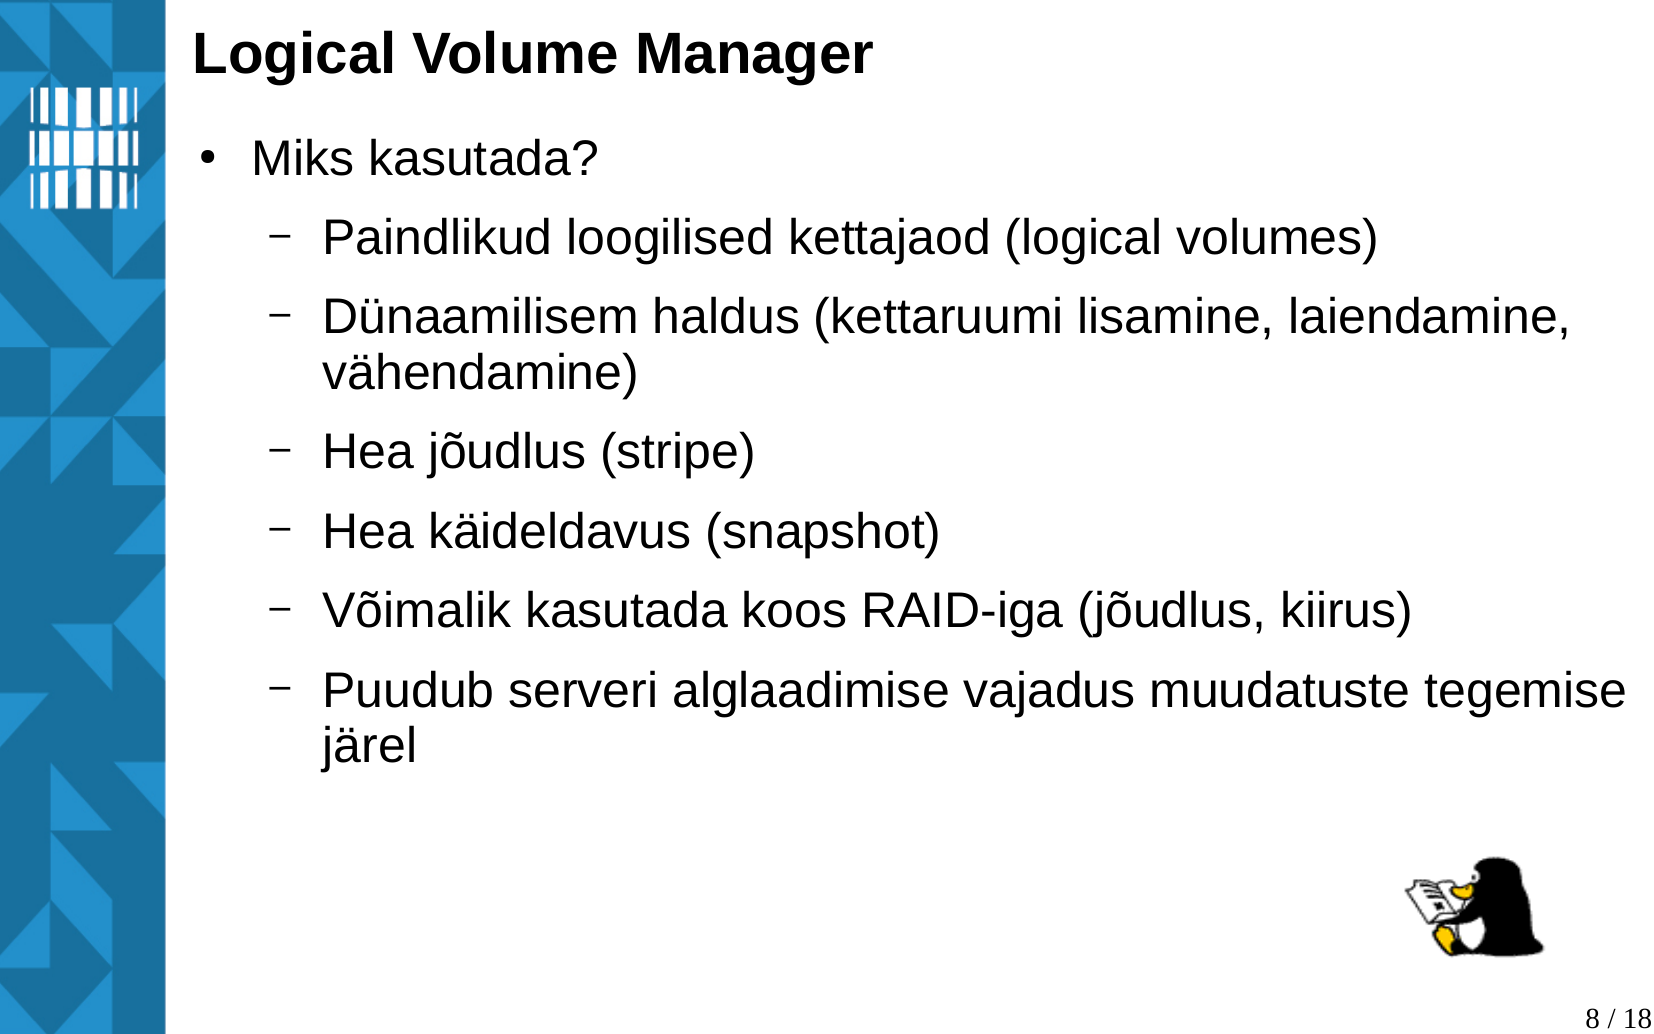

# Logical Volume Manager
Miks kasutada?
Paindlikud loogilised kettajaod (logical volumes)
Dünaamilisem haldus (kettaruumi lisamine, laiendamine, vähendamine)
Hea jõudlus (stripe)
Hea käideldavus (snapshot)
Võimalik kasutada koos RAID-iga (jõudlus, kiirus)
Puudub serveri alglaadimise vajadus muudatuste tegemise järel